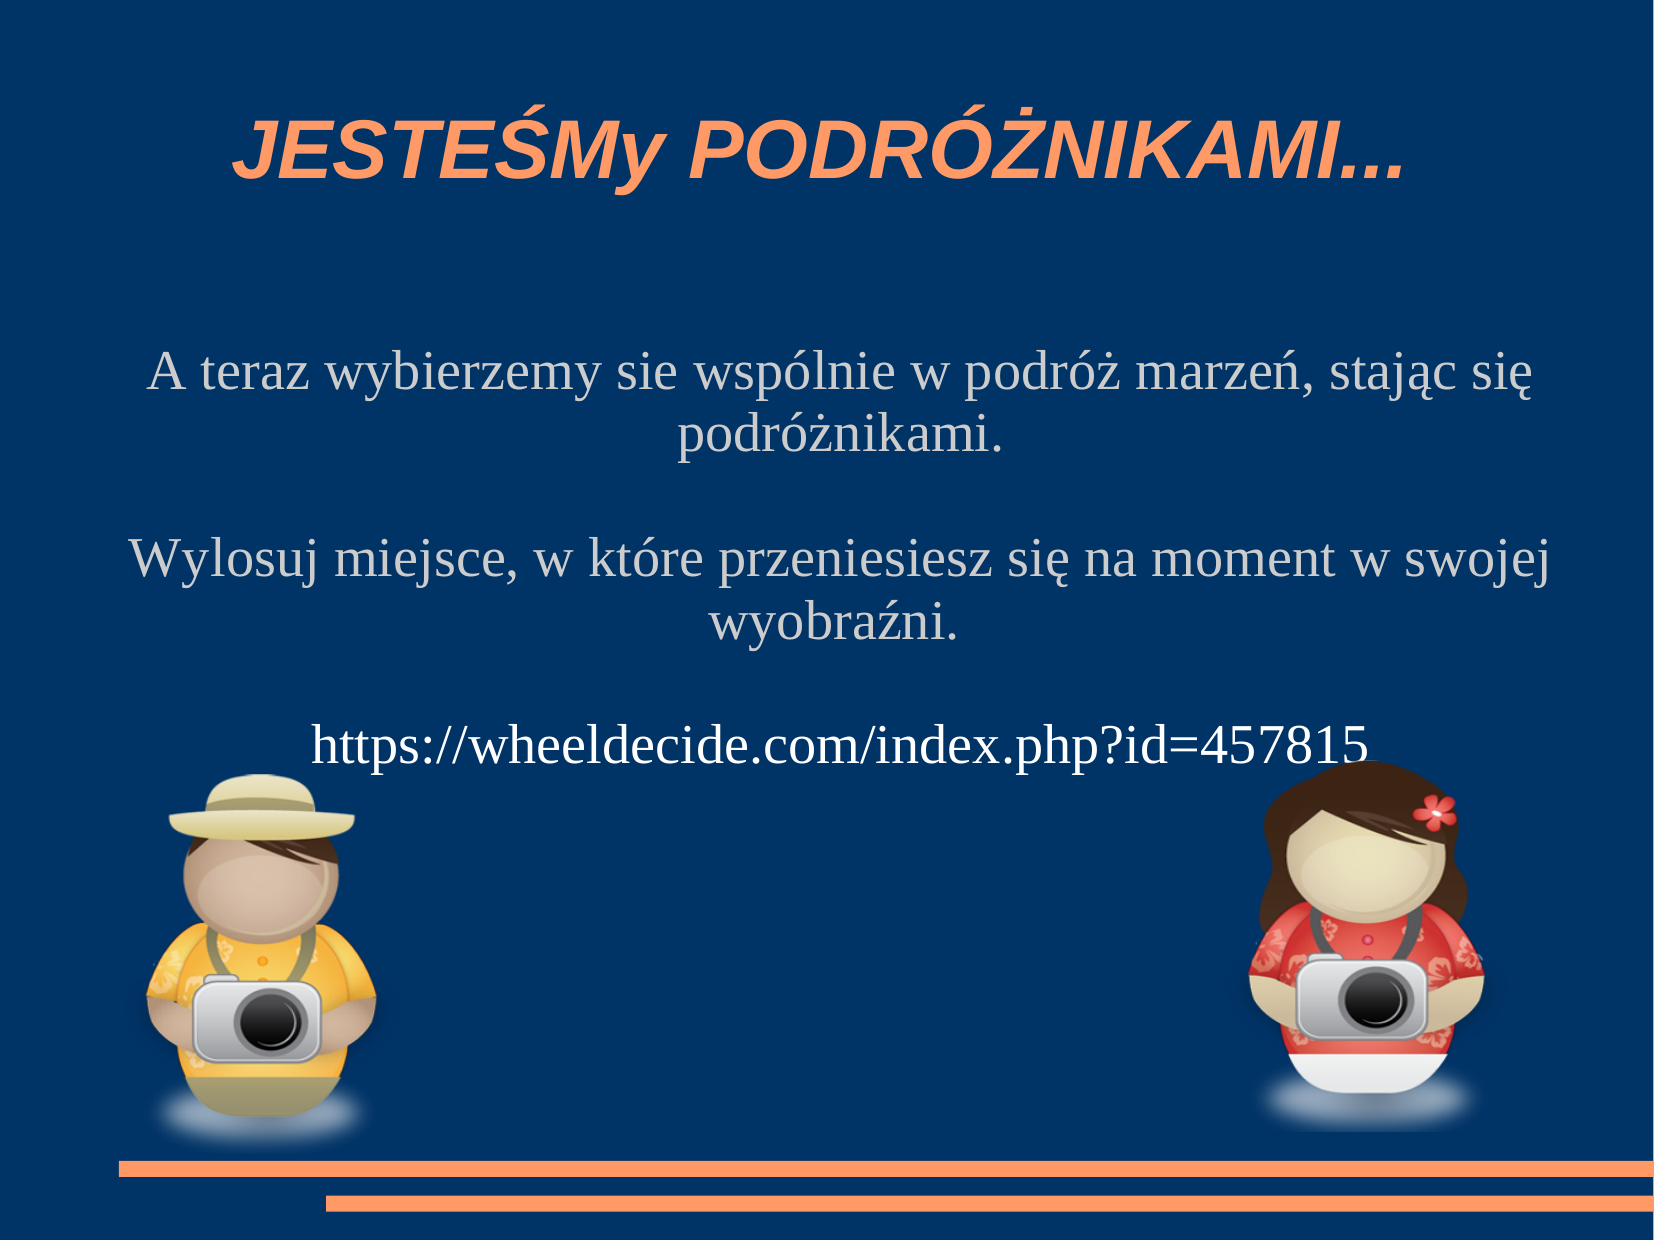

# JESTEŚMy PODRÓŻNIKAMI...
A teraz wybierzemy sie wspólnie w podróż marzeń, stając się podróżnikami.
Wylosuj miejsce, w które przeniesiesz się na moment w swojej wyobraźni.
https://wheeldecide.com/index.php?id=457815